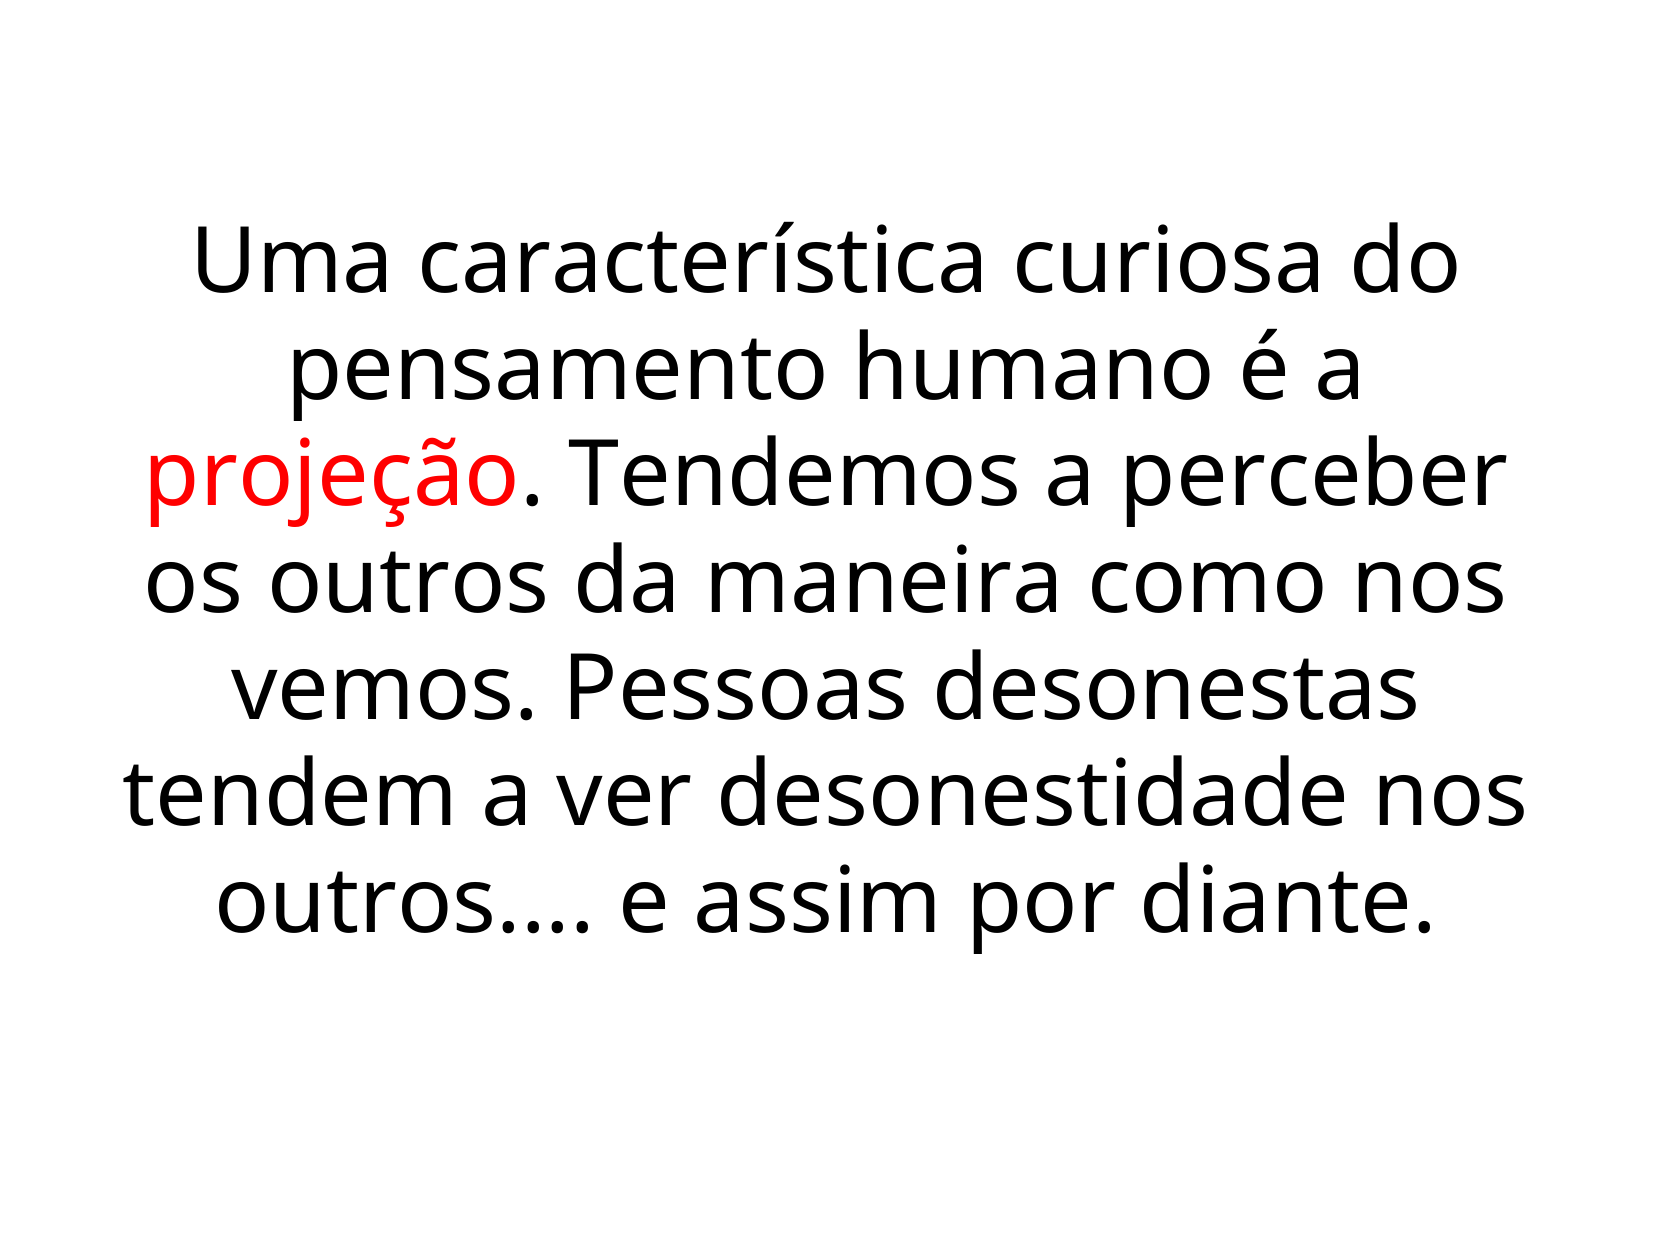

Uma característica curiosa do pensamento humano é a projeção. Tendemos a perceber os outros da maneira como nos vemos. Pessoas desonestas tendem a ver desonestidade nos outros.... e assim por diante.